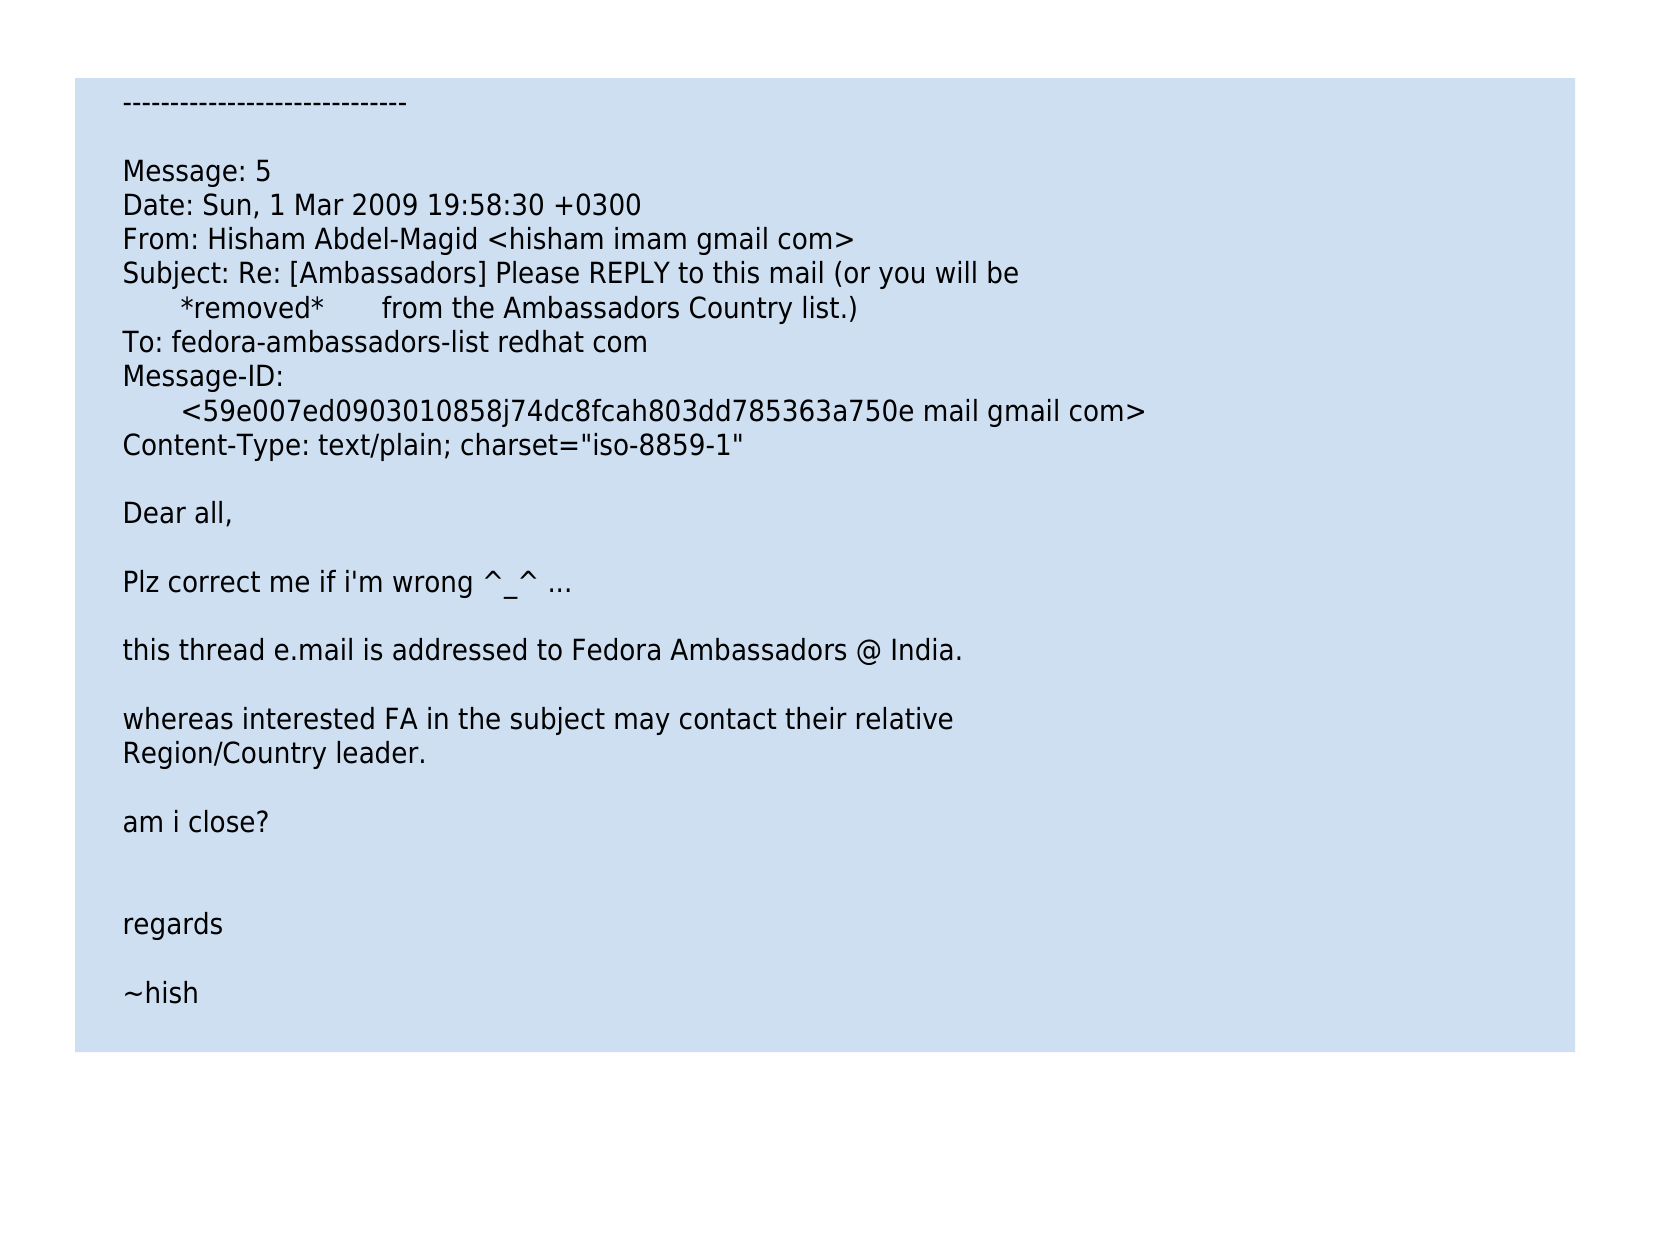

------------------------------
 Message: 5
 Date: Sun, 1 Mar 2009 19:58:30 +0300
 From: Hisham Abdel-Magid <hisham imam gmail com>
 Subject: Re: [Ambassadors] Please REPLY to this mail (or you will be
 *removed* from the Ambassadors Country list.)
 To: fedora-ambassadors-list redhat com
 Message-ID:
 <59e007ed0903010858j74dc8fcah803dd785363a750e mail gmail com>
 Content-Type: text/plain; charset="iso-8859-1"
 Dear all,
 Plz correct me if i'm wrong ^_^ ...
 this thread e.mail is addressed to Fedora Ambassadors @ India.
 whereas interested FA in the subject may contact their relative
 Region/Country leader.
 am i close?
 regards
 ~hish